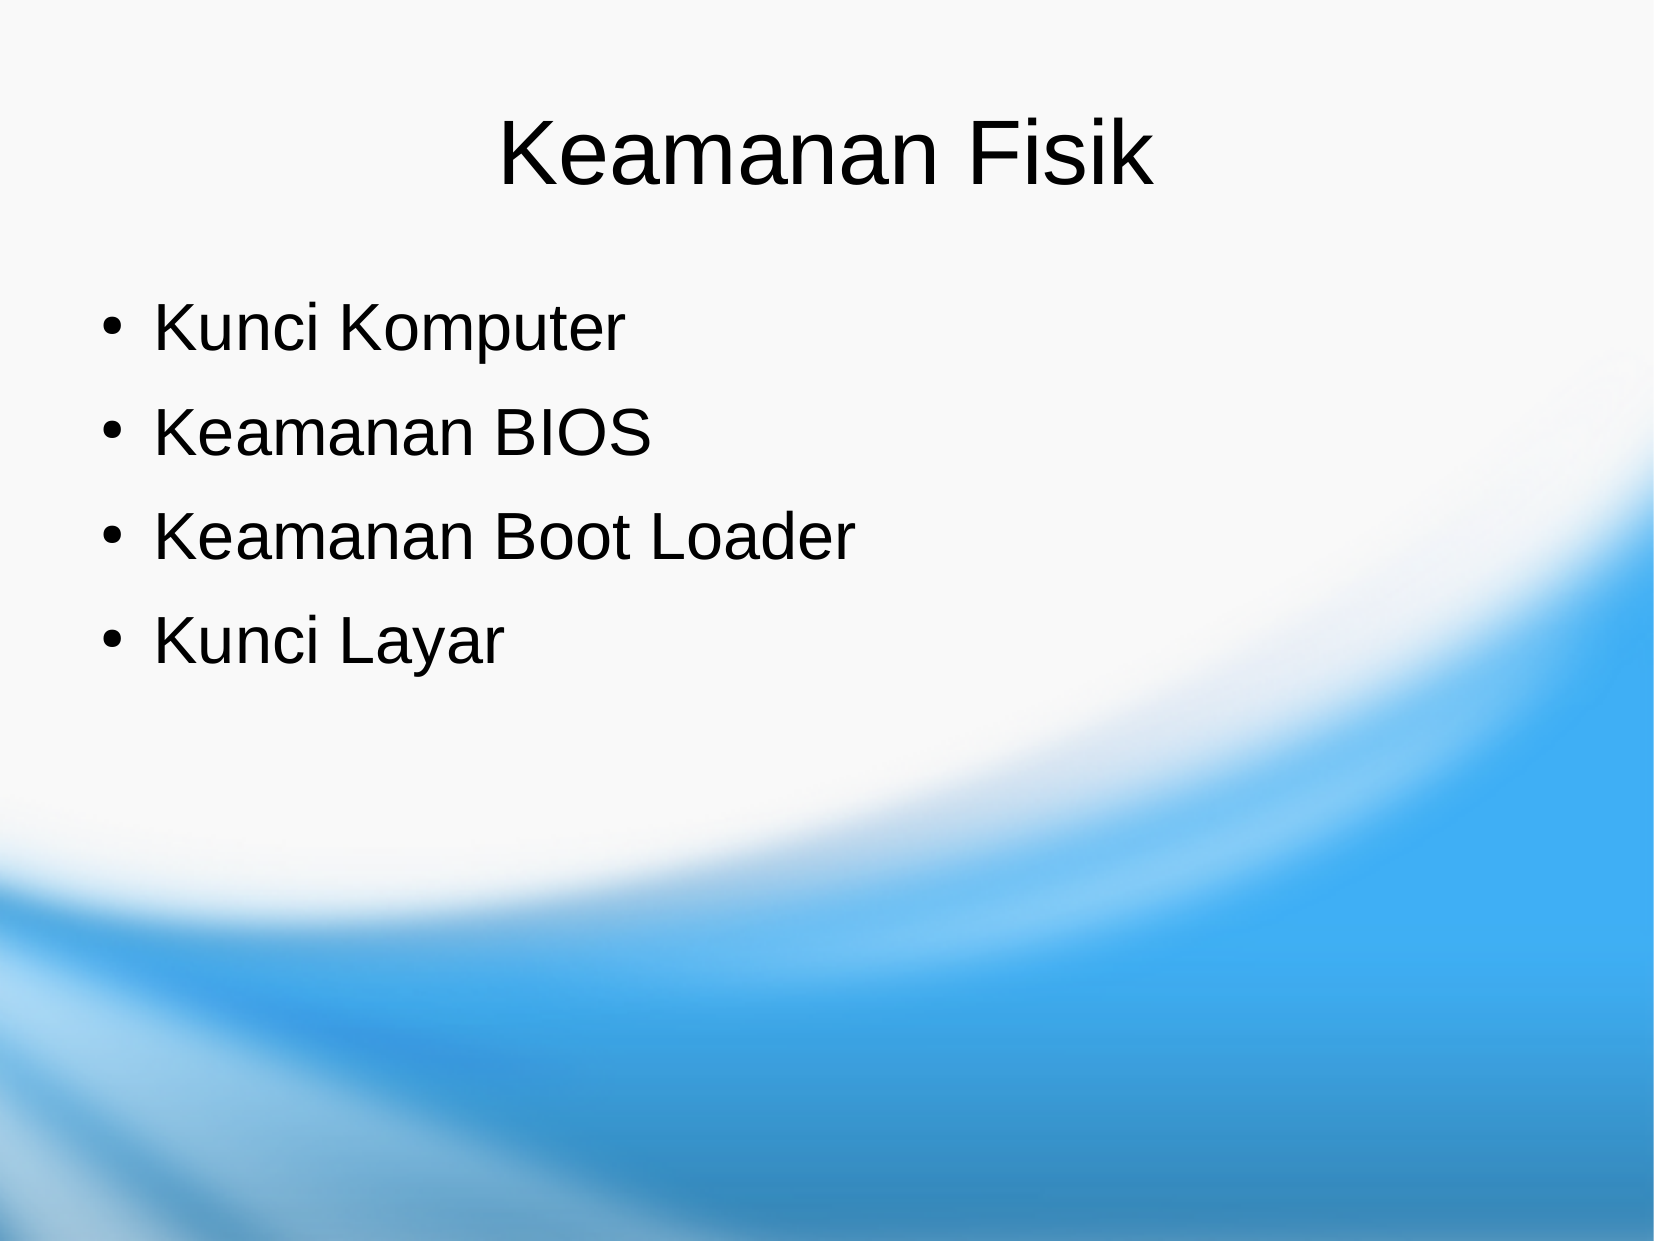

# Keamanan Fisik
Kunci Komputer
Keamanan BIOS
Keamanan Boot Loader
Kunci Layar